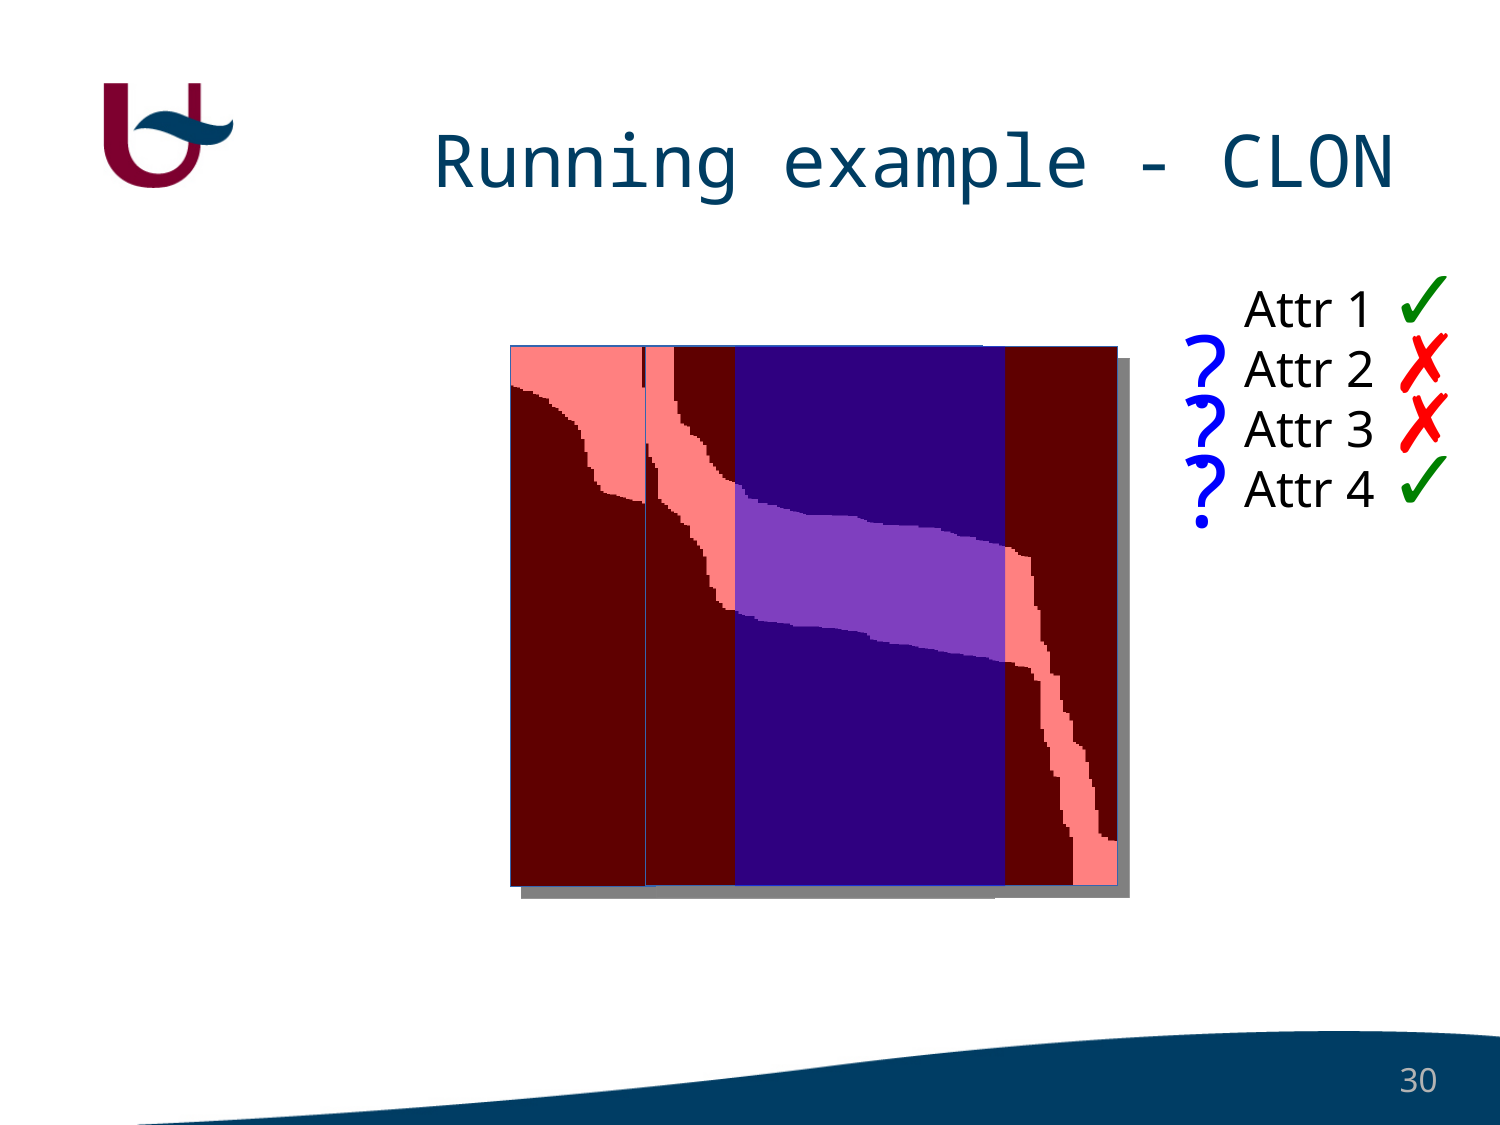

# Running example - CLON
✓
Attr 1
Attr 2
Attr 3
Attr 4
✗
?
✗
?
✓
?